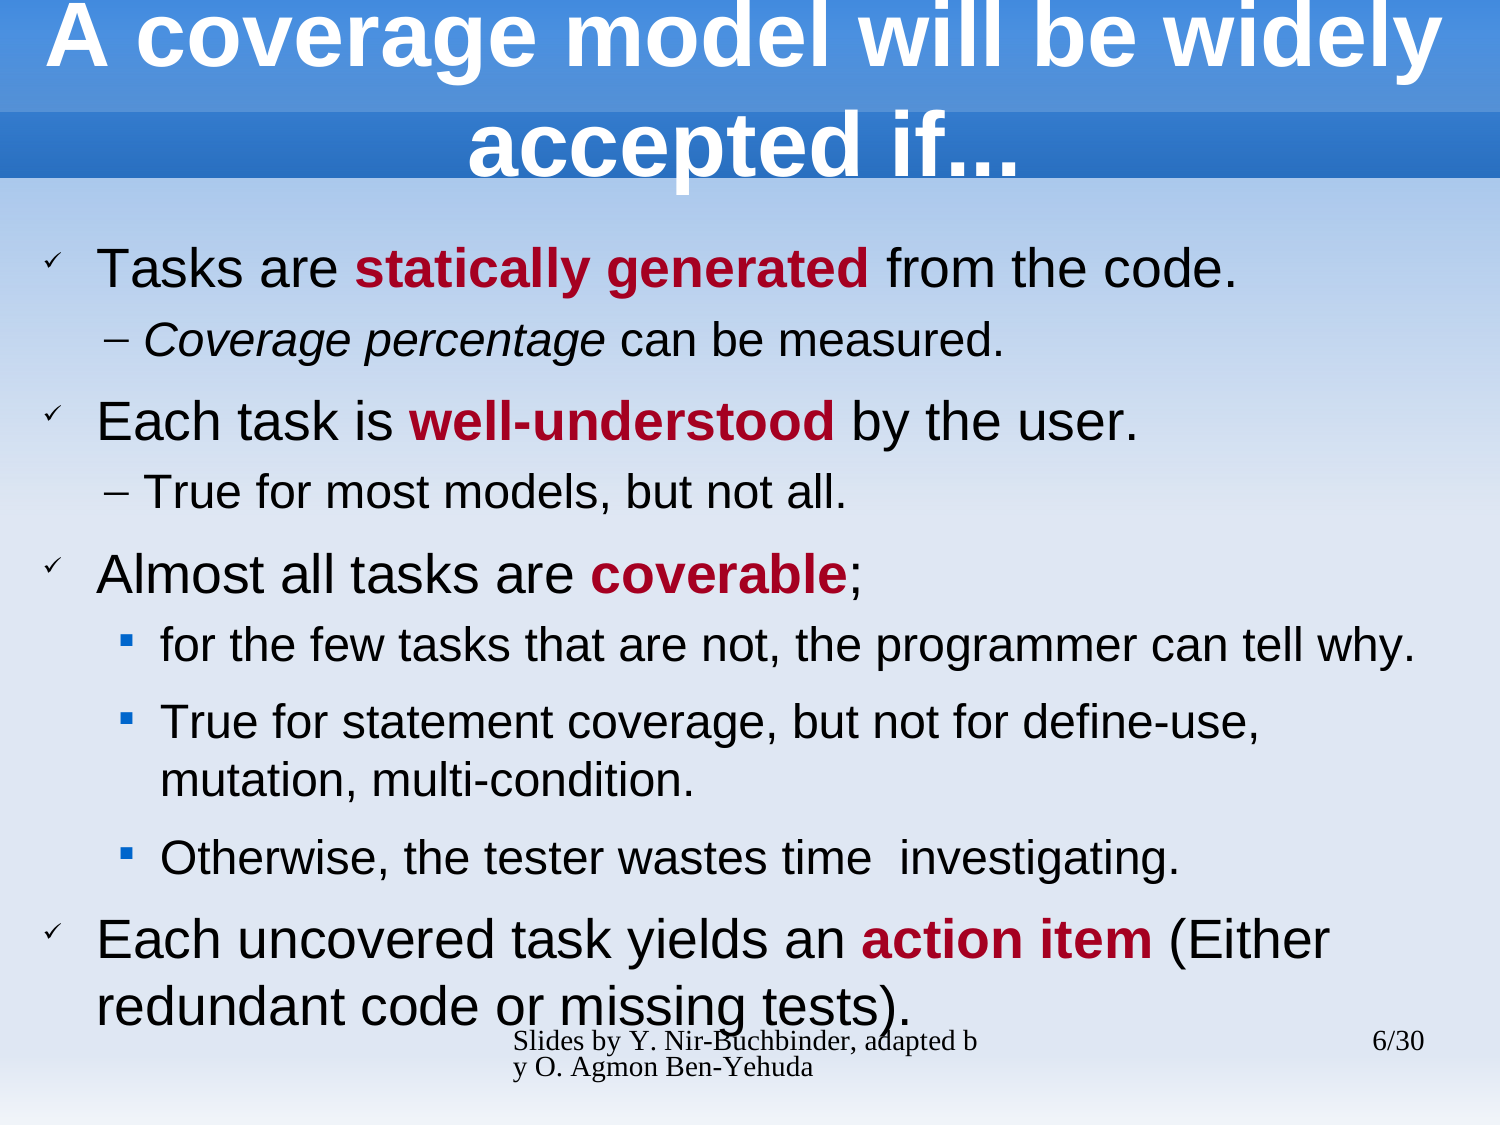

# A coverage model will be widely accepted if...
Tasks are statically generated from the code.
Coverage percentage can be measured.
Each task is well-understood by the user.
True for most models, but not all.
Almost all tasks are coverable;
for the few tasks that are not, the programmer can tell why.
True for statement coverage, but not for define-use, mutation, multi-condition.
Otherwise, the tester wastes time investigating.
Each uncovered task yields an action item (Either redundant code or missing tests).
Slides by Y. Nir-Buchbinder, adapted by O. Agmon Ben-Yehuda
6